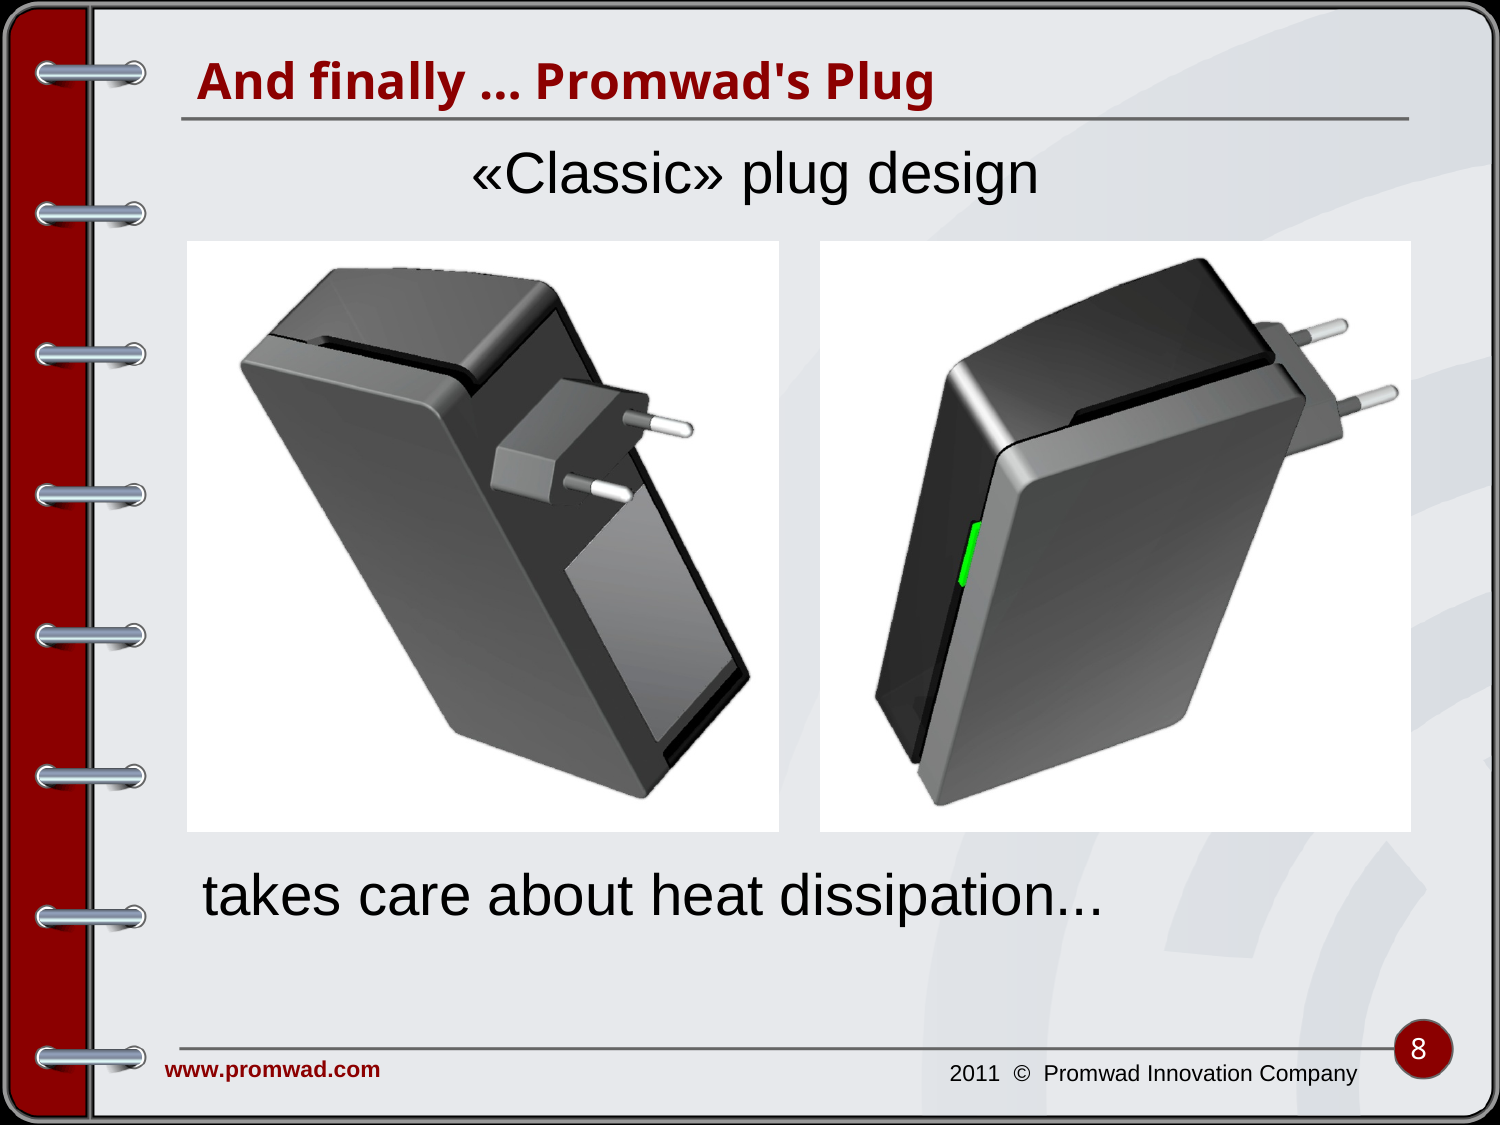

And finally … Promwad's Plug
«Classic» plug design
takes care about heat dissipation...
www.promwad.com
2011 © Promwad Innovation Company